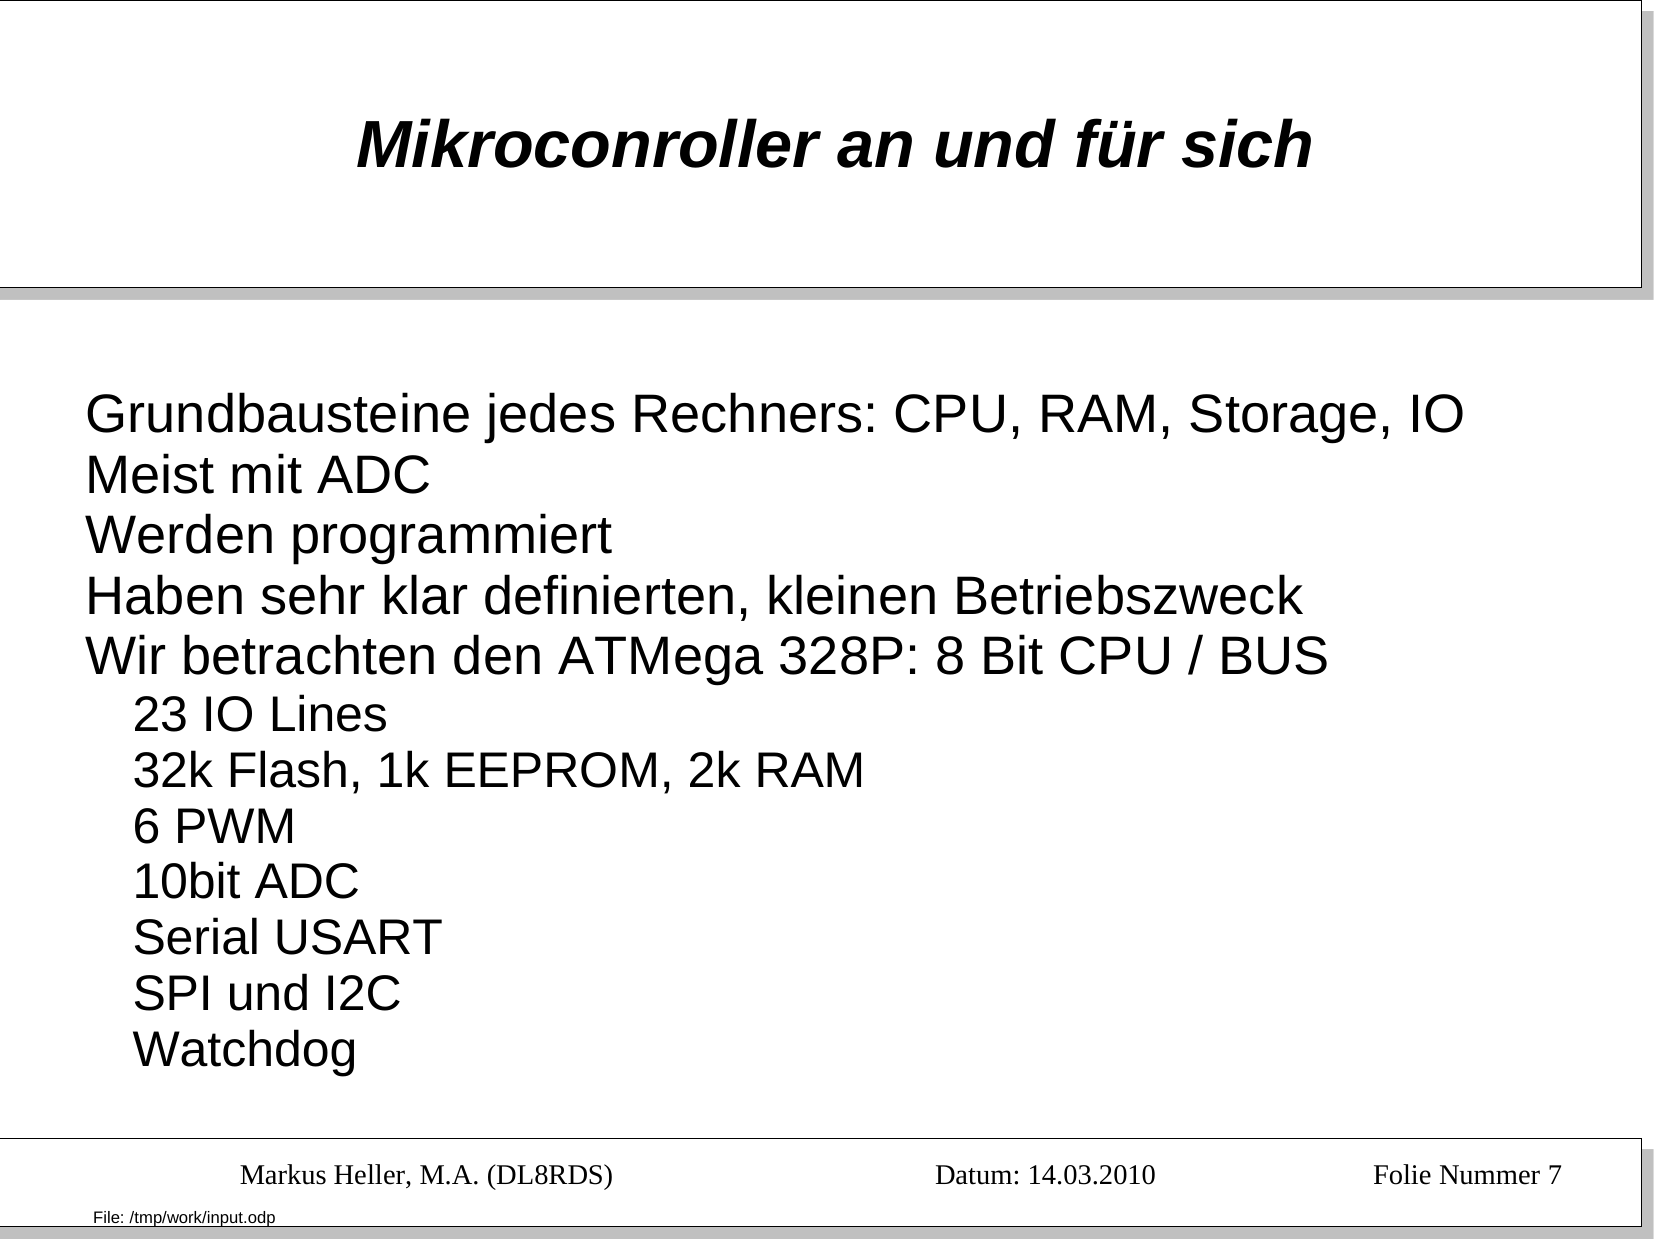

# Mikroconroller an und für sich
Grundbausteine jedes Rechners: CPU, RAM, Storage, IO
Meist mit ADC
Werden programmiert
Haben sehr klar definierten, kleinen Betriebszweck
Wir betrachten den ATMega 328P: 8 Bit CPU / BUS
23 IO Lines
32k Flash, 1k EEPROM, 2k RAM
6 PWM
10bit ADC
Serial USART
SPI und I2C
Watchdog